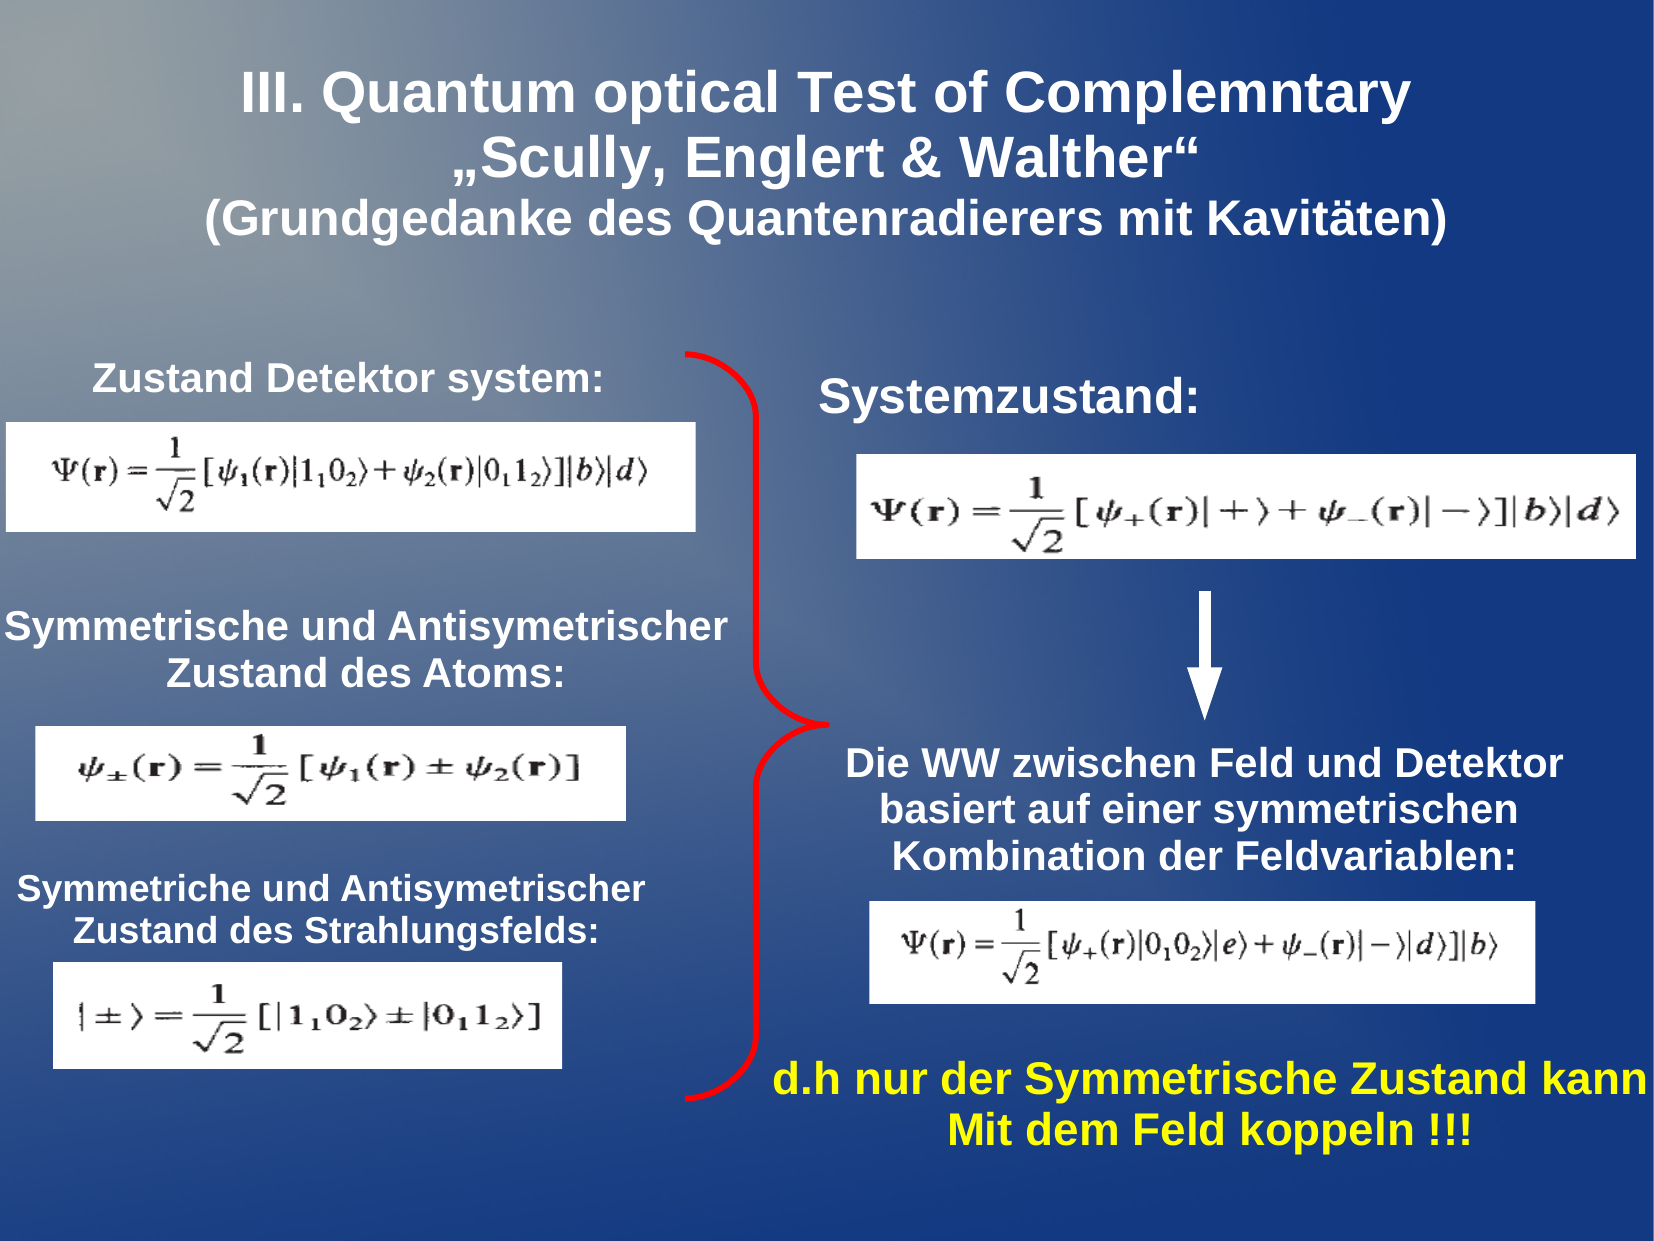

# III. Quantum optical Test of Complemntary „Scully, Englert & Walther“ (Grundgedanke des Quantenradierers mit Kavitäten)
Zustand Detektor system:
Systemzustand:
Symmetrische und Antisymetrischer
Zustand des Atoms:
Die WW zwischen Feld und Detektor
basiert auf einer symmetrischen
Kombination der Feldvariablen:
Symmetriche und Antisymetrischer
Zustand des Strahlungsfelds:
d.h nur der Symmetrische Zustand kann
Mit dem Feld koppeln !!!